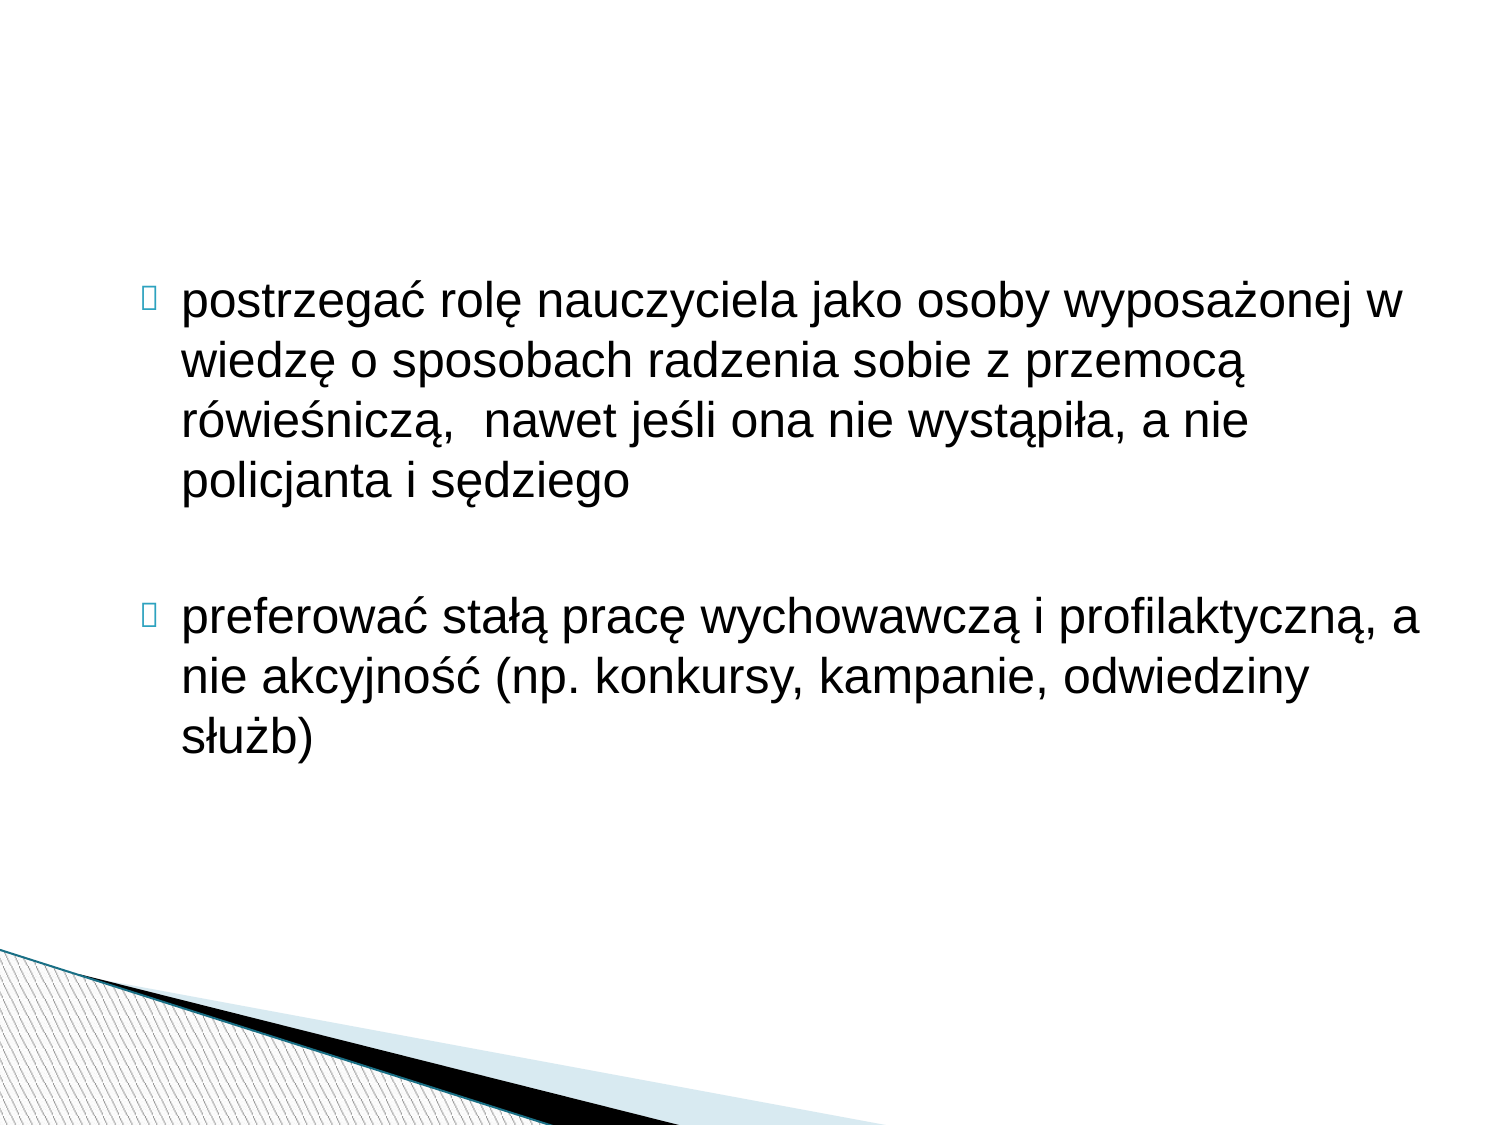

# postrzegać rolę nauczyciela jako osoby wyposażonej w wiedzę o sposobach radzenia sobie z przemocą rówieśniczą, nawet jeśli ona nie wystąpiła, a nie policjanta i sędziego
preferować stałą pracę wychowawczą i profilaktyczną, a nie akcyjność (np. konkursy, kampanie, odwiedziny służb)